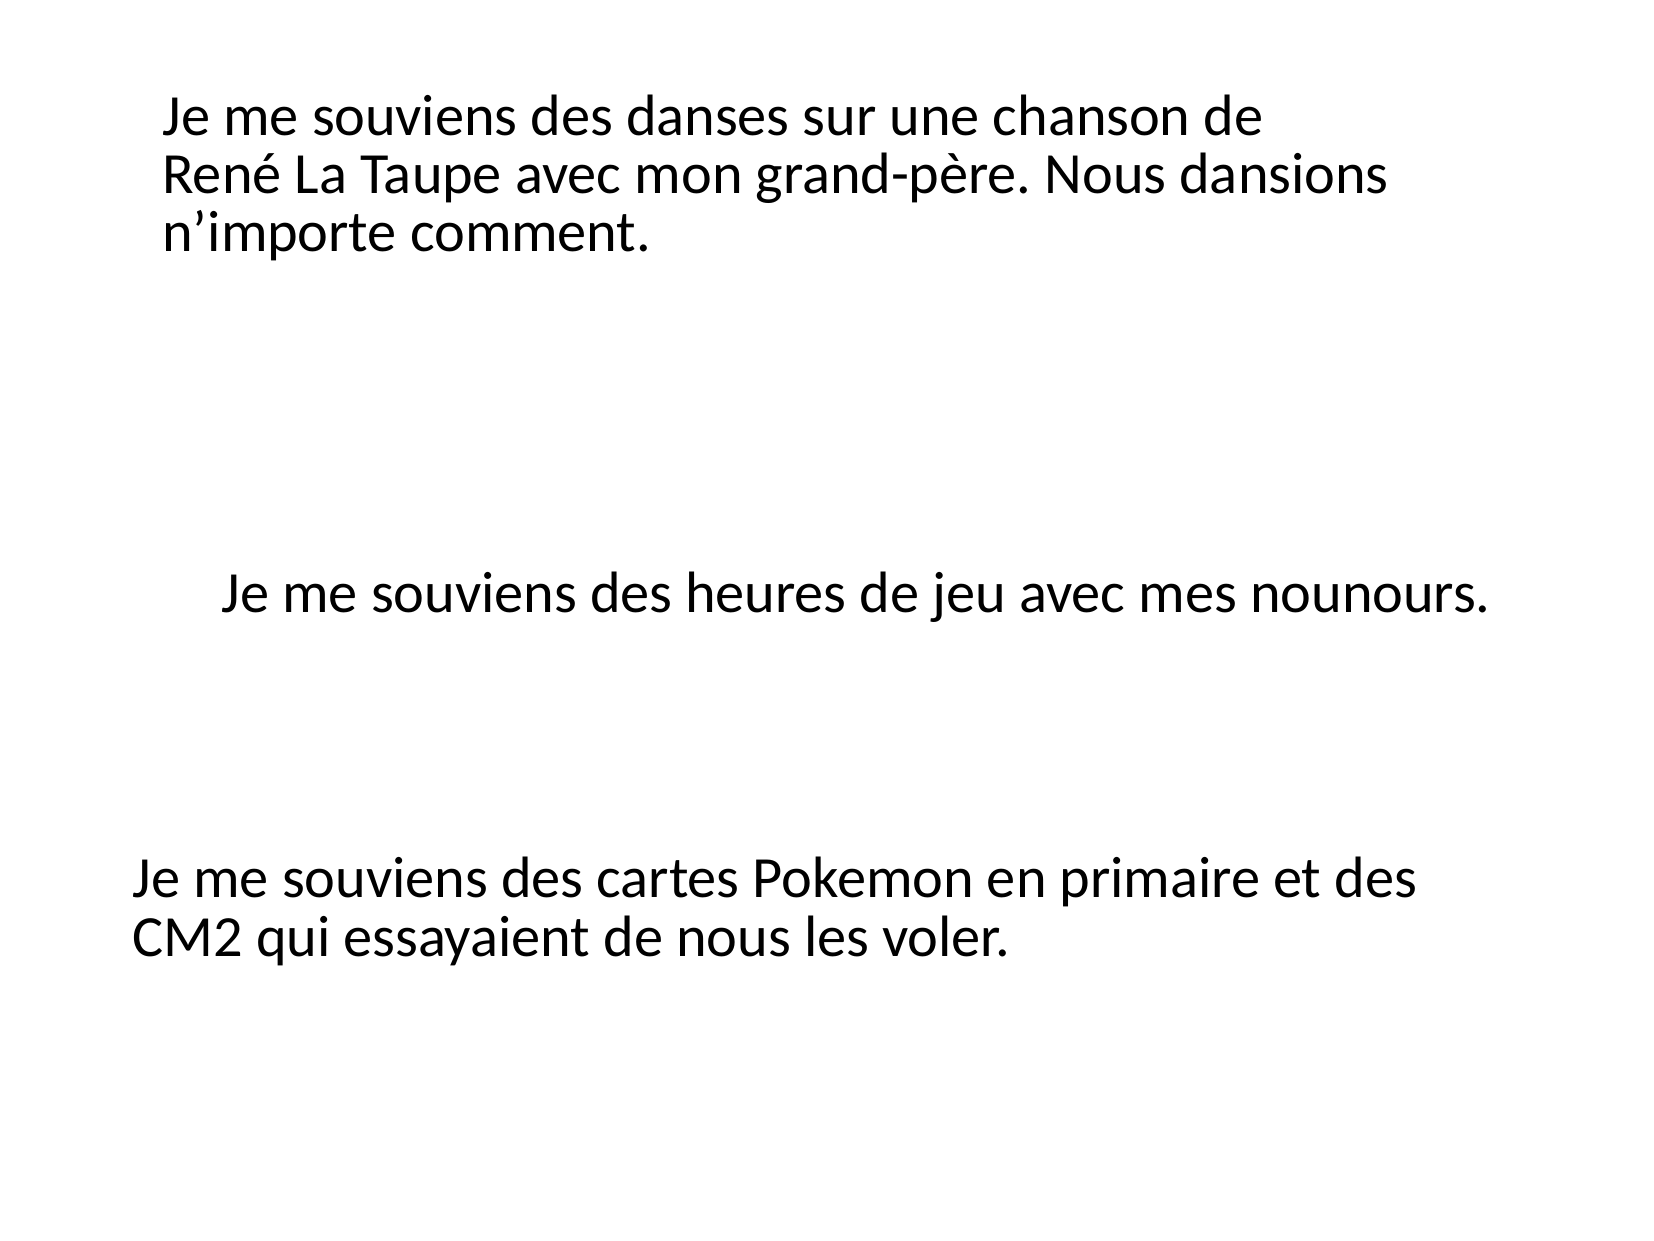

Je me souviens des danses sur une chanson de
René La Taupe avec mon grand-père. Nous dansions n’importe comment.
Je me souviens des heures de jeu avec mes nounours.
Je me souviens des cartes Pokemon en primaire et des CM2 qui essayaient de nous les voler.